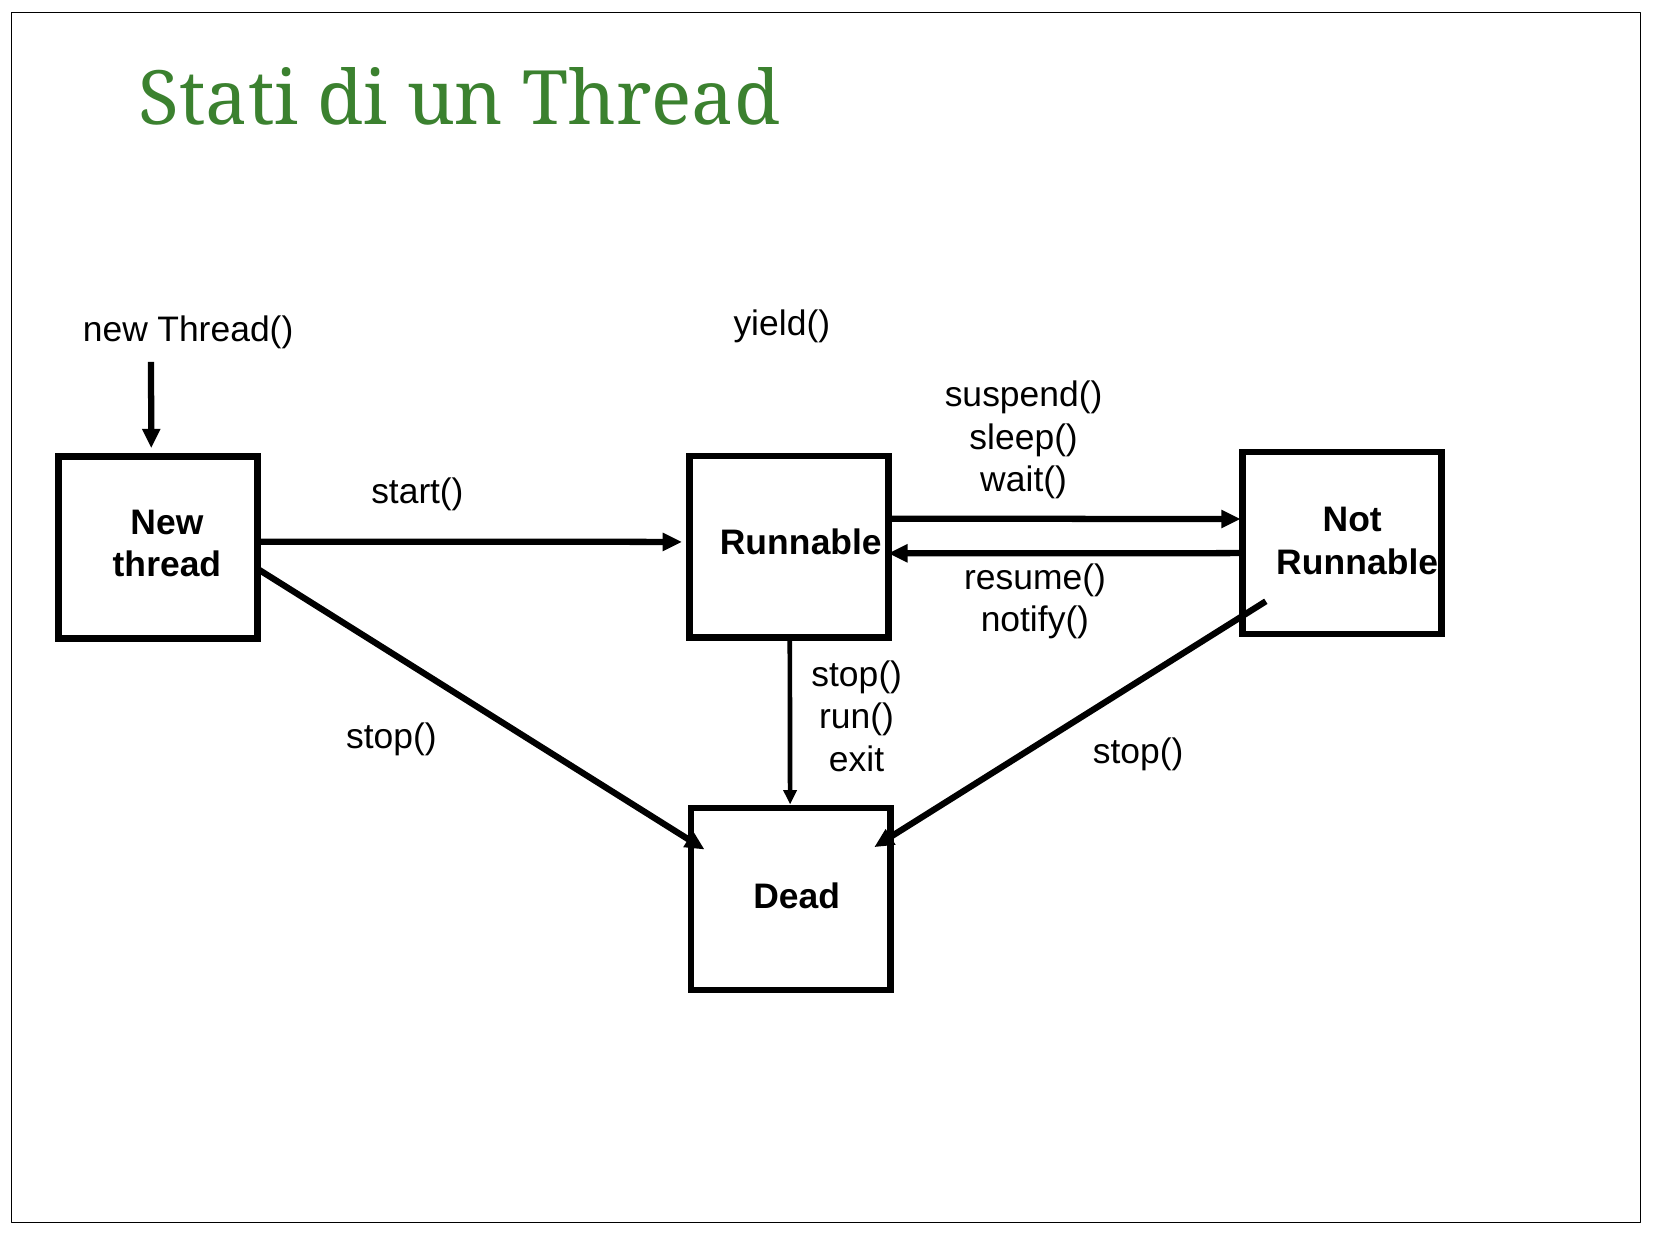

Stati di un Thread
yield()
new Thread()
suspend()
sleep()
wait()
start()
Not
Runnable
New
thread
Runnable
resume()
notify()
stop()
run()
exit
stop()
stop()
Dead